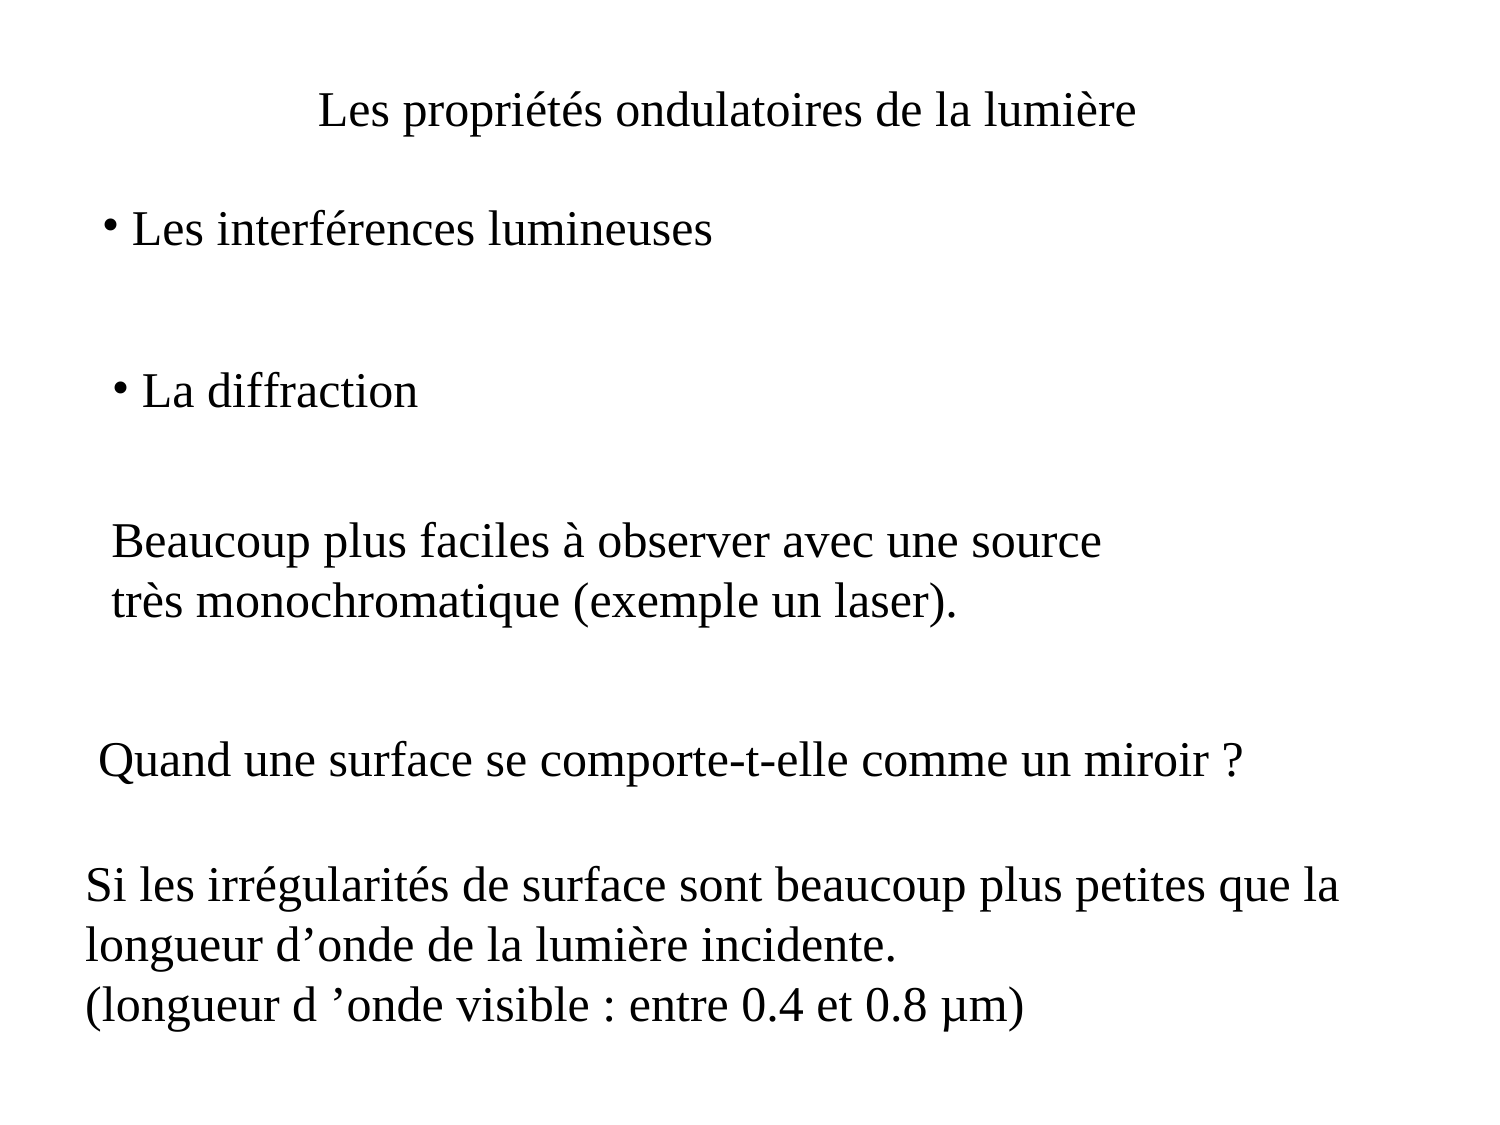

Les propriétés ondulatoires de la lumière
 Les interférences lumineuses
 La diffraction
Beaucoup plus faciles à observer avec une source
très monochromatique (exemple un laser).
Quand une surface se comporte-t-elle comme un miroir ?
Si les irrégularités de surface sont beaucoup plus petites que la
longueur d’onde de la lumière incidente.
(longueur d ’onde visible : entre 0.4 et 0.8 µm)